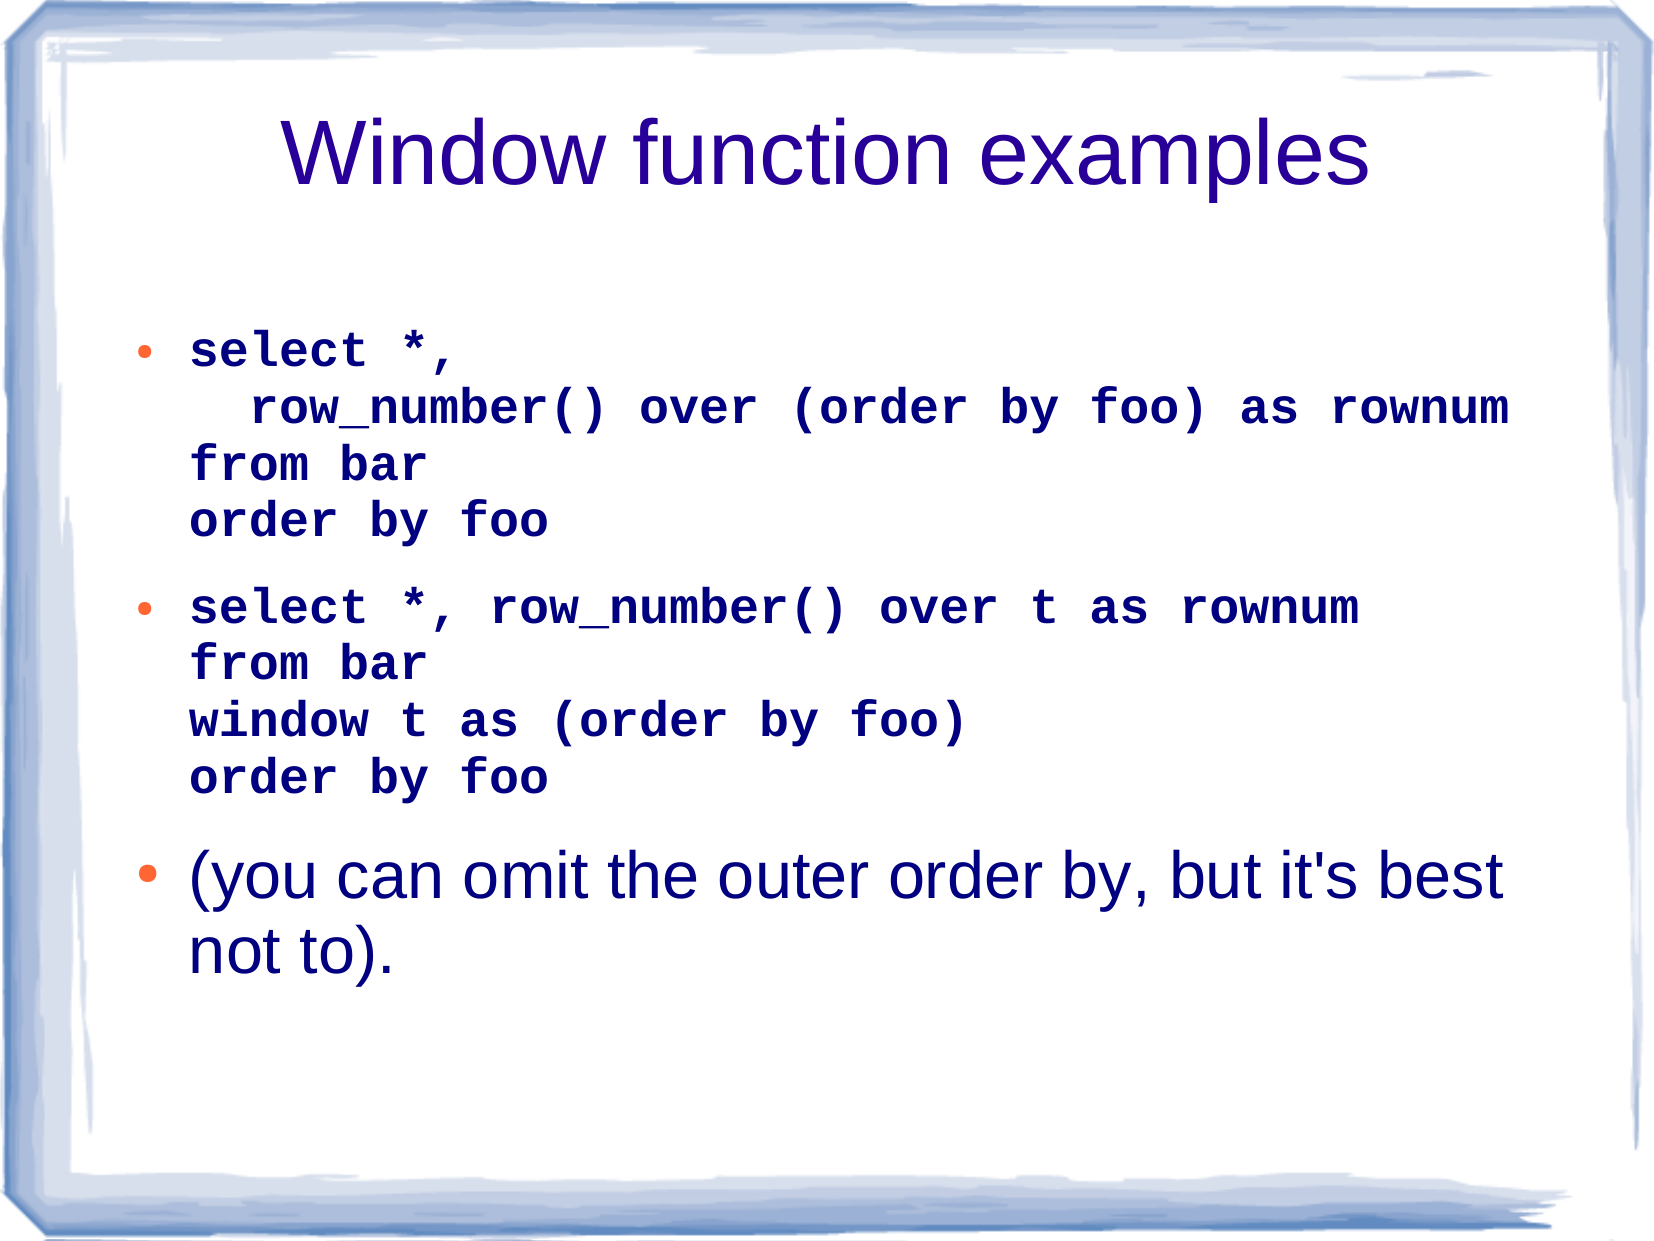

# Window function examples
select *,
 row_number() over (order by foo) as rownum
from bar
order by foo
select *, row_number() over t as rownum
from bar
window t as (order by foo)
order by foo
(you can omit the outer order by, but it's best not to).